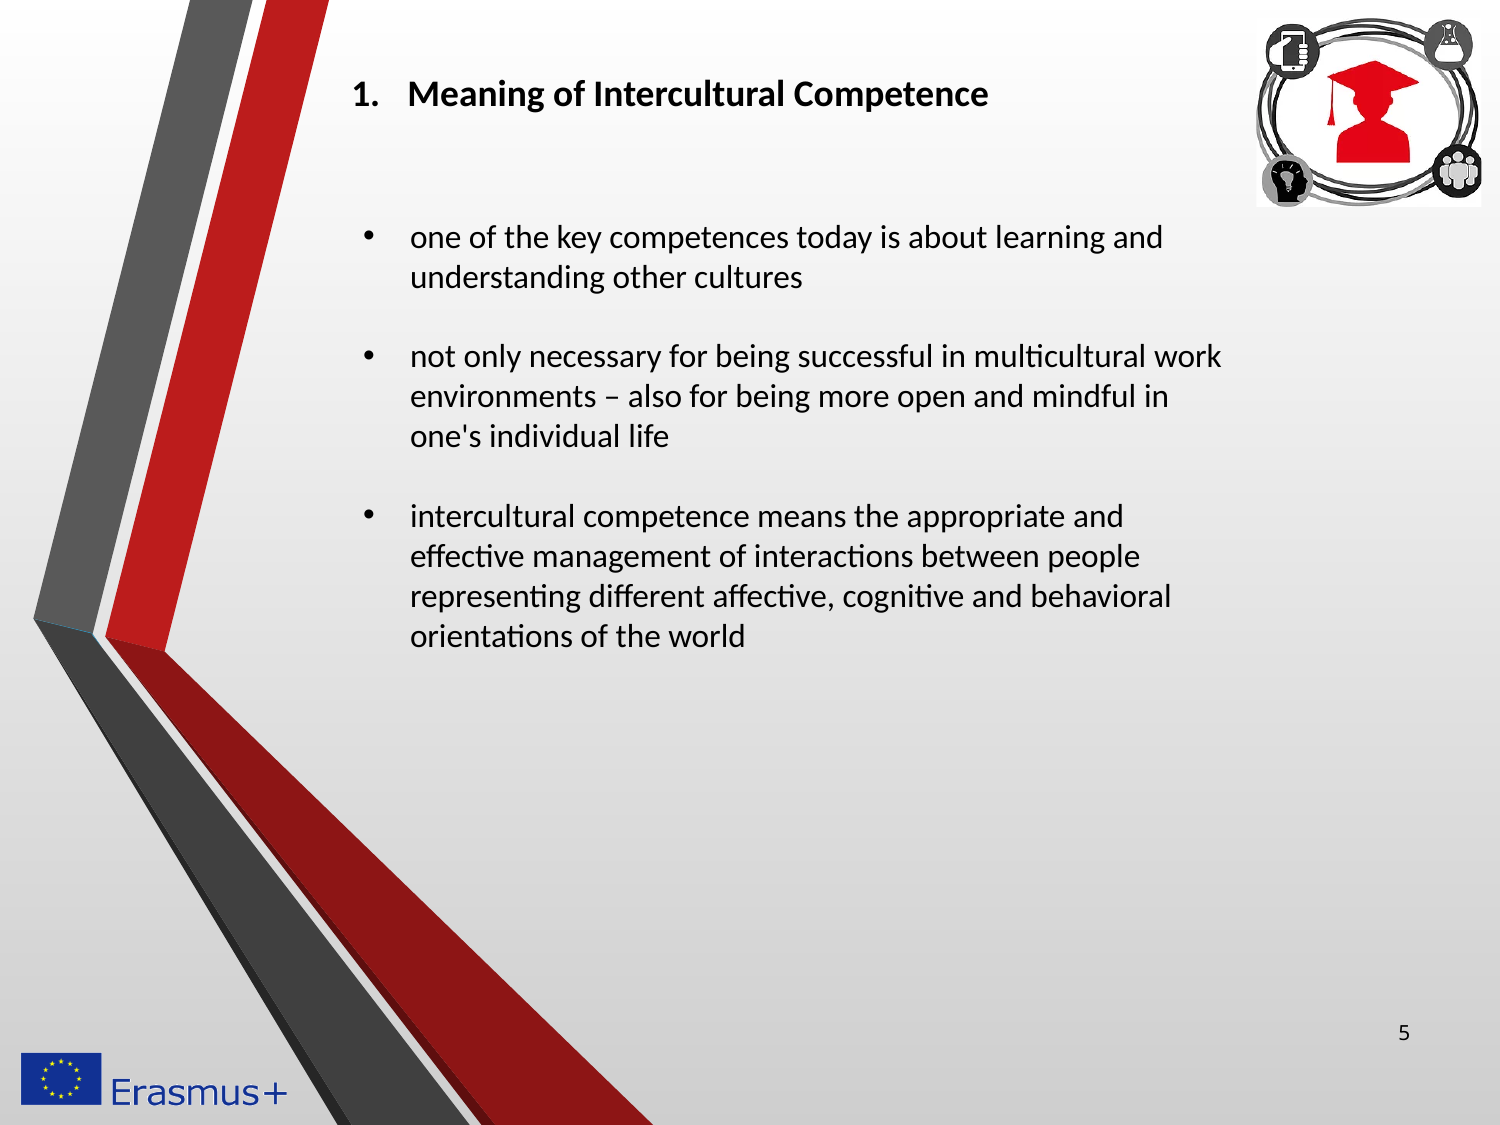

Meaning of Intercultural Competence
one of the key competences today is about learning and understanding other cultures
not only necessary for being successful in multicultural work environments – also for being more open and mindful in one's individual life
intercultural competence means the appropriate and effective management of interactions between people representing different affective, cognitive and behavioral orientations of the world